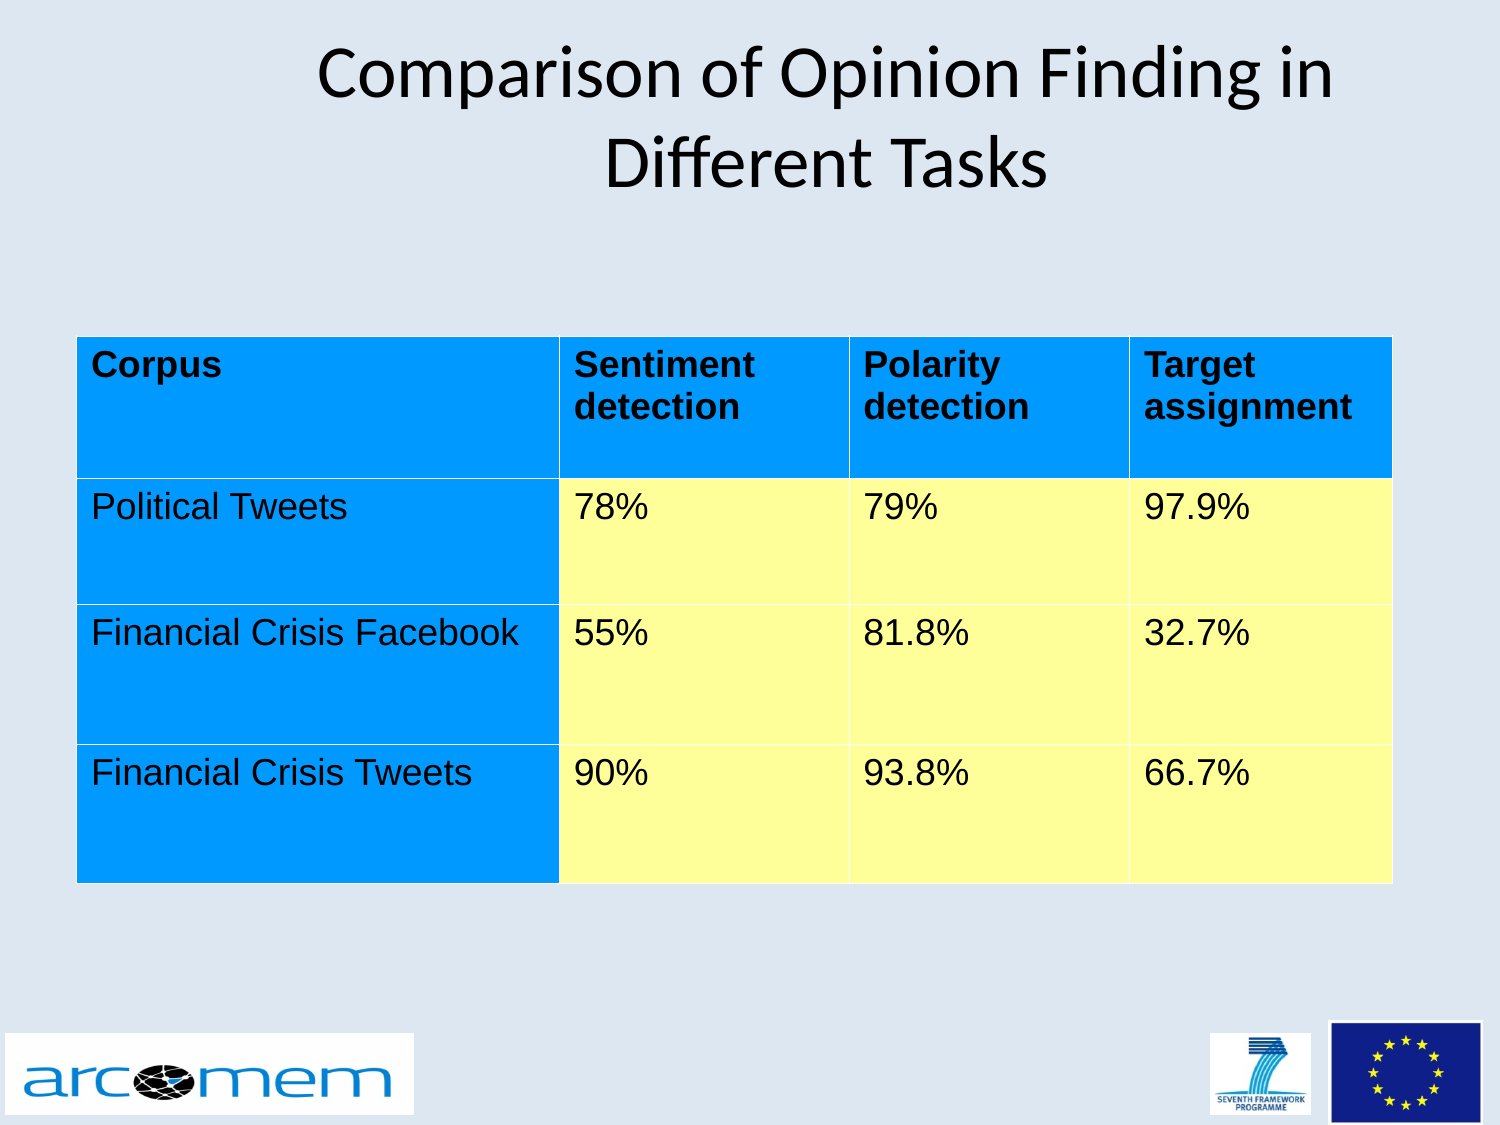

# Comparison of Opinion Finding in Different Tasks
| Corpus | Sentiment detection | Polarity detection | Target assignment |
| --- | --- | --- | --- |
| Political Tweets | 78% | 79% | 97.9% |
| Financial Crisis Facebook | 55% | 81.8% | 32.7% |
| Financial Crisis Tweets | 90% | 93.8% | 66.7% |